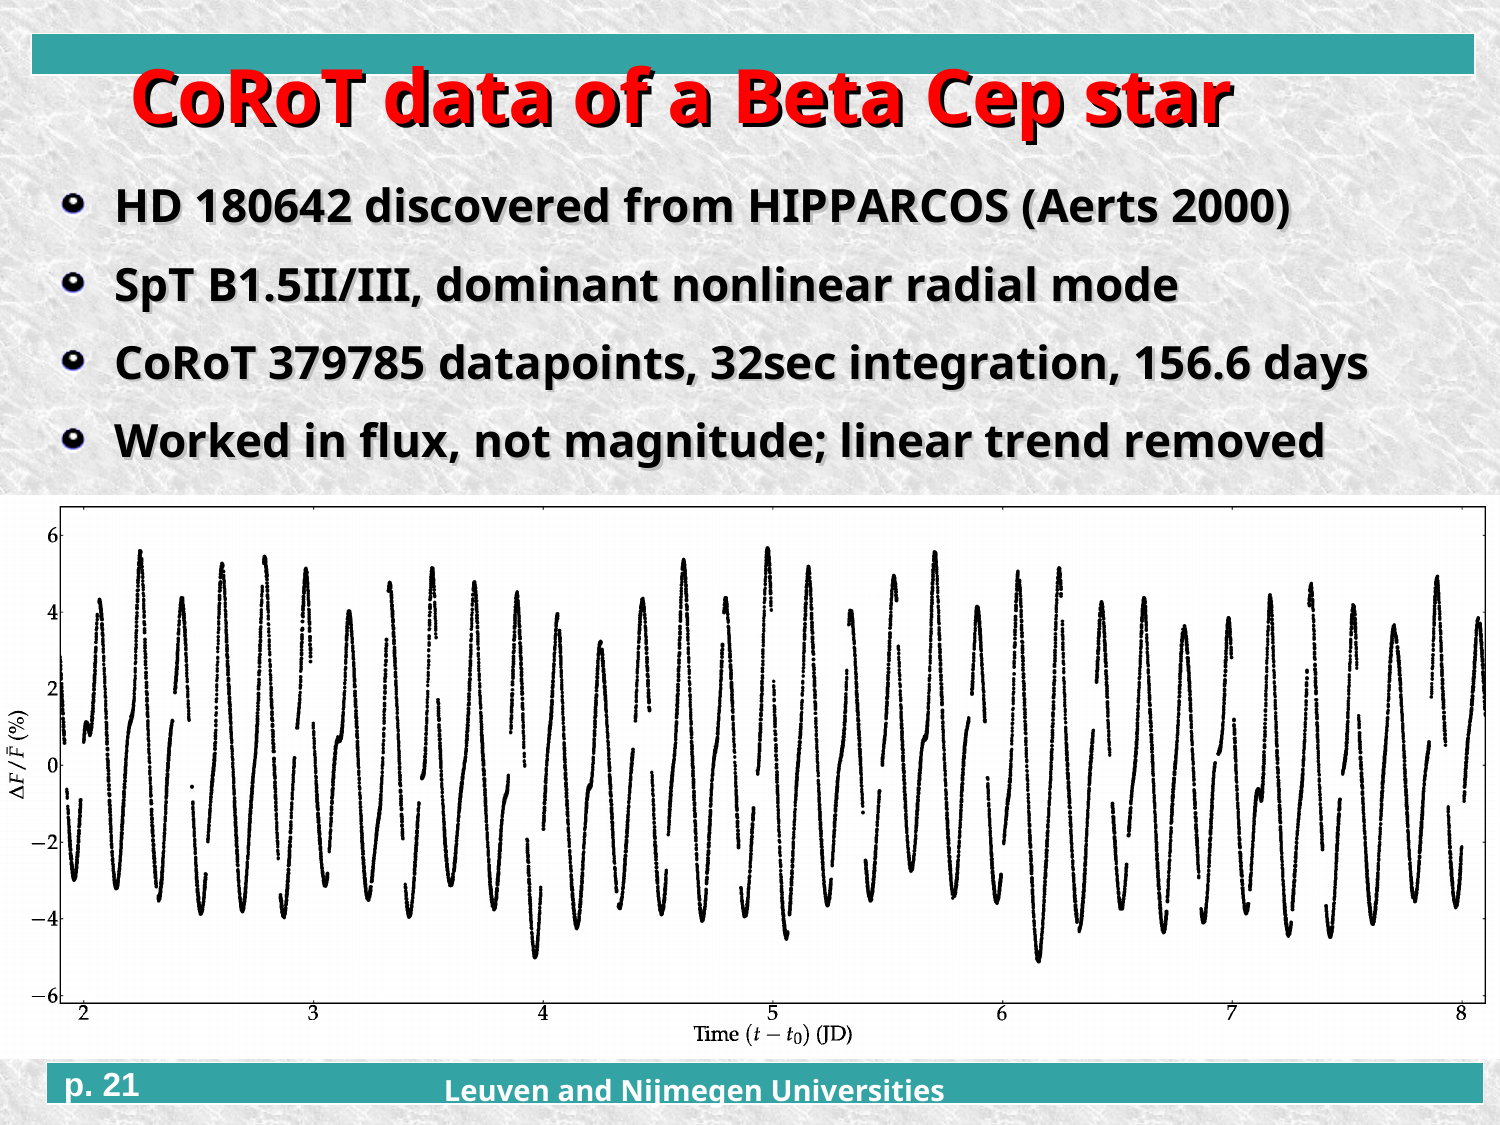

# CoRoT data of a Beta Cep star
HD 180642 discovered from HIPPARCOS (Aerts 2000)
SpT B1.5II/III, dominant nonlinear radial mode
CoRoT 379785 datapoints, 32sec integration, 156.6 days
Worked in flux, not magnitude; linear trend removed